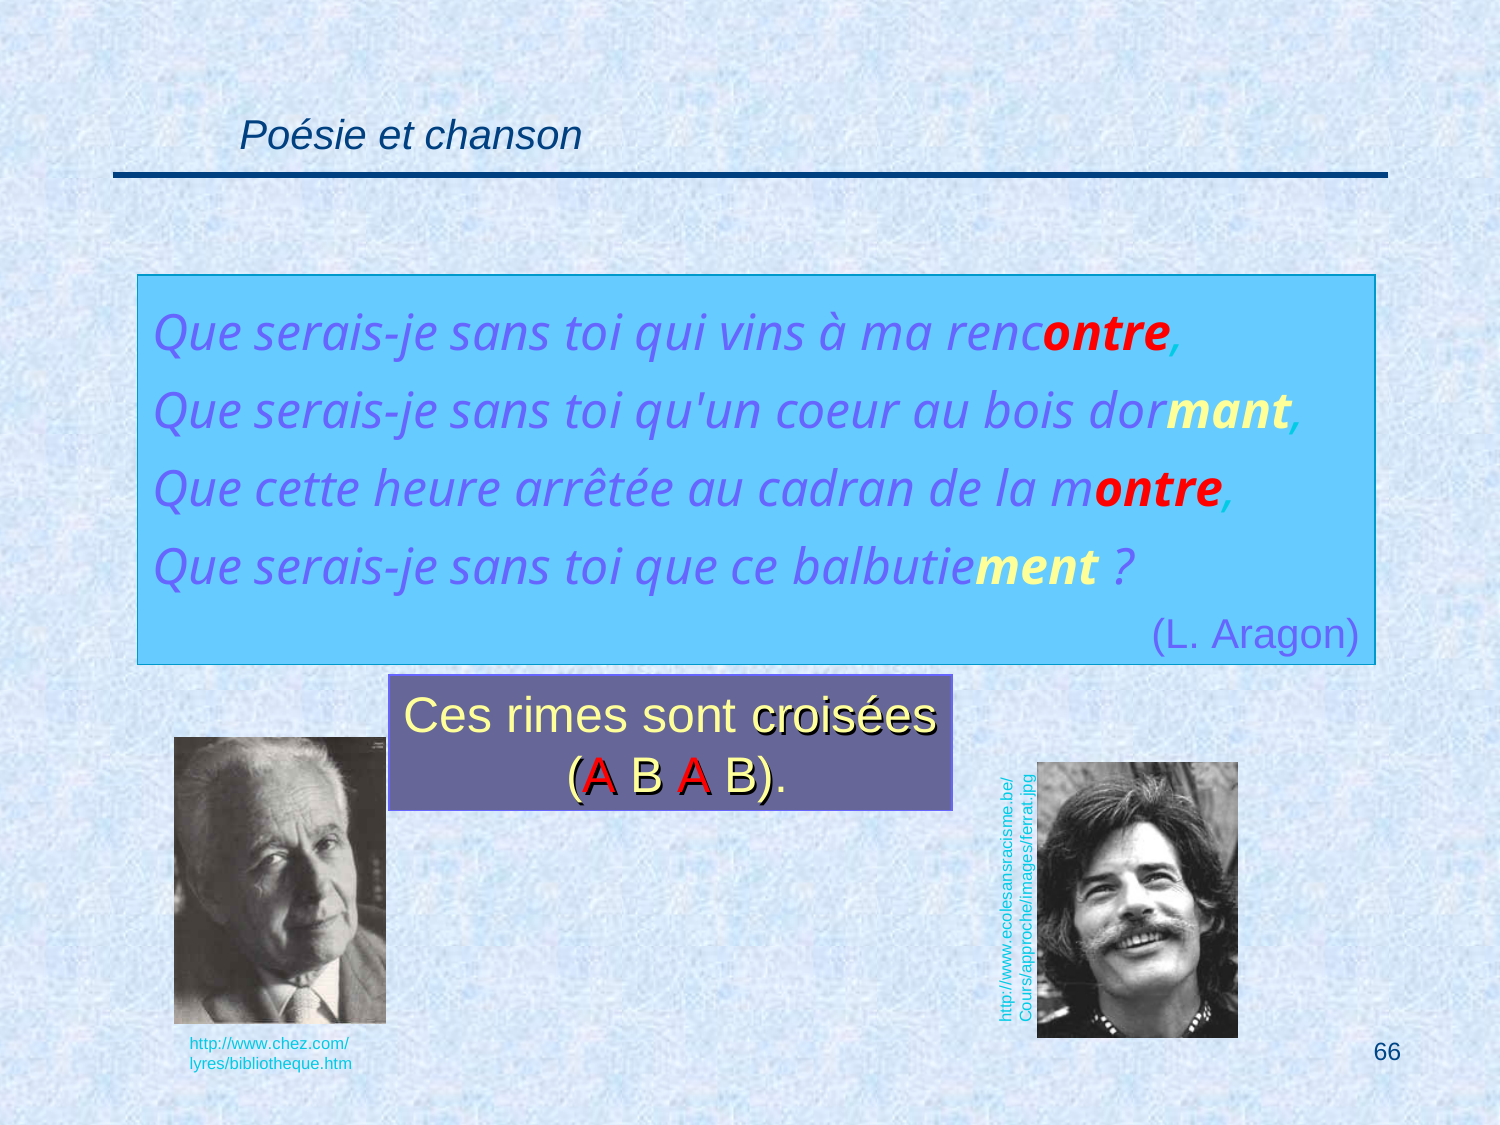

Poésie et chanson
Que serais-je sans toi qui vins à ma rencontre,
Que serais-je sans toi qu'un coeur au bois dormant,
Que cette heure arrêtée au cadran de la montre,
Que serais-je sans toi que ce balbutiement ?
(L. Aragon)
Ces rimes sont croisées
 (A B A B).
http://www.chez.com/lyres/bibliotheque.htm
http://www.ecolesansracisme.be/Cours/approche/images/ferrat.jpg
66